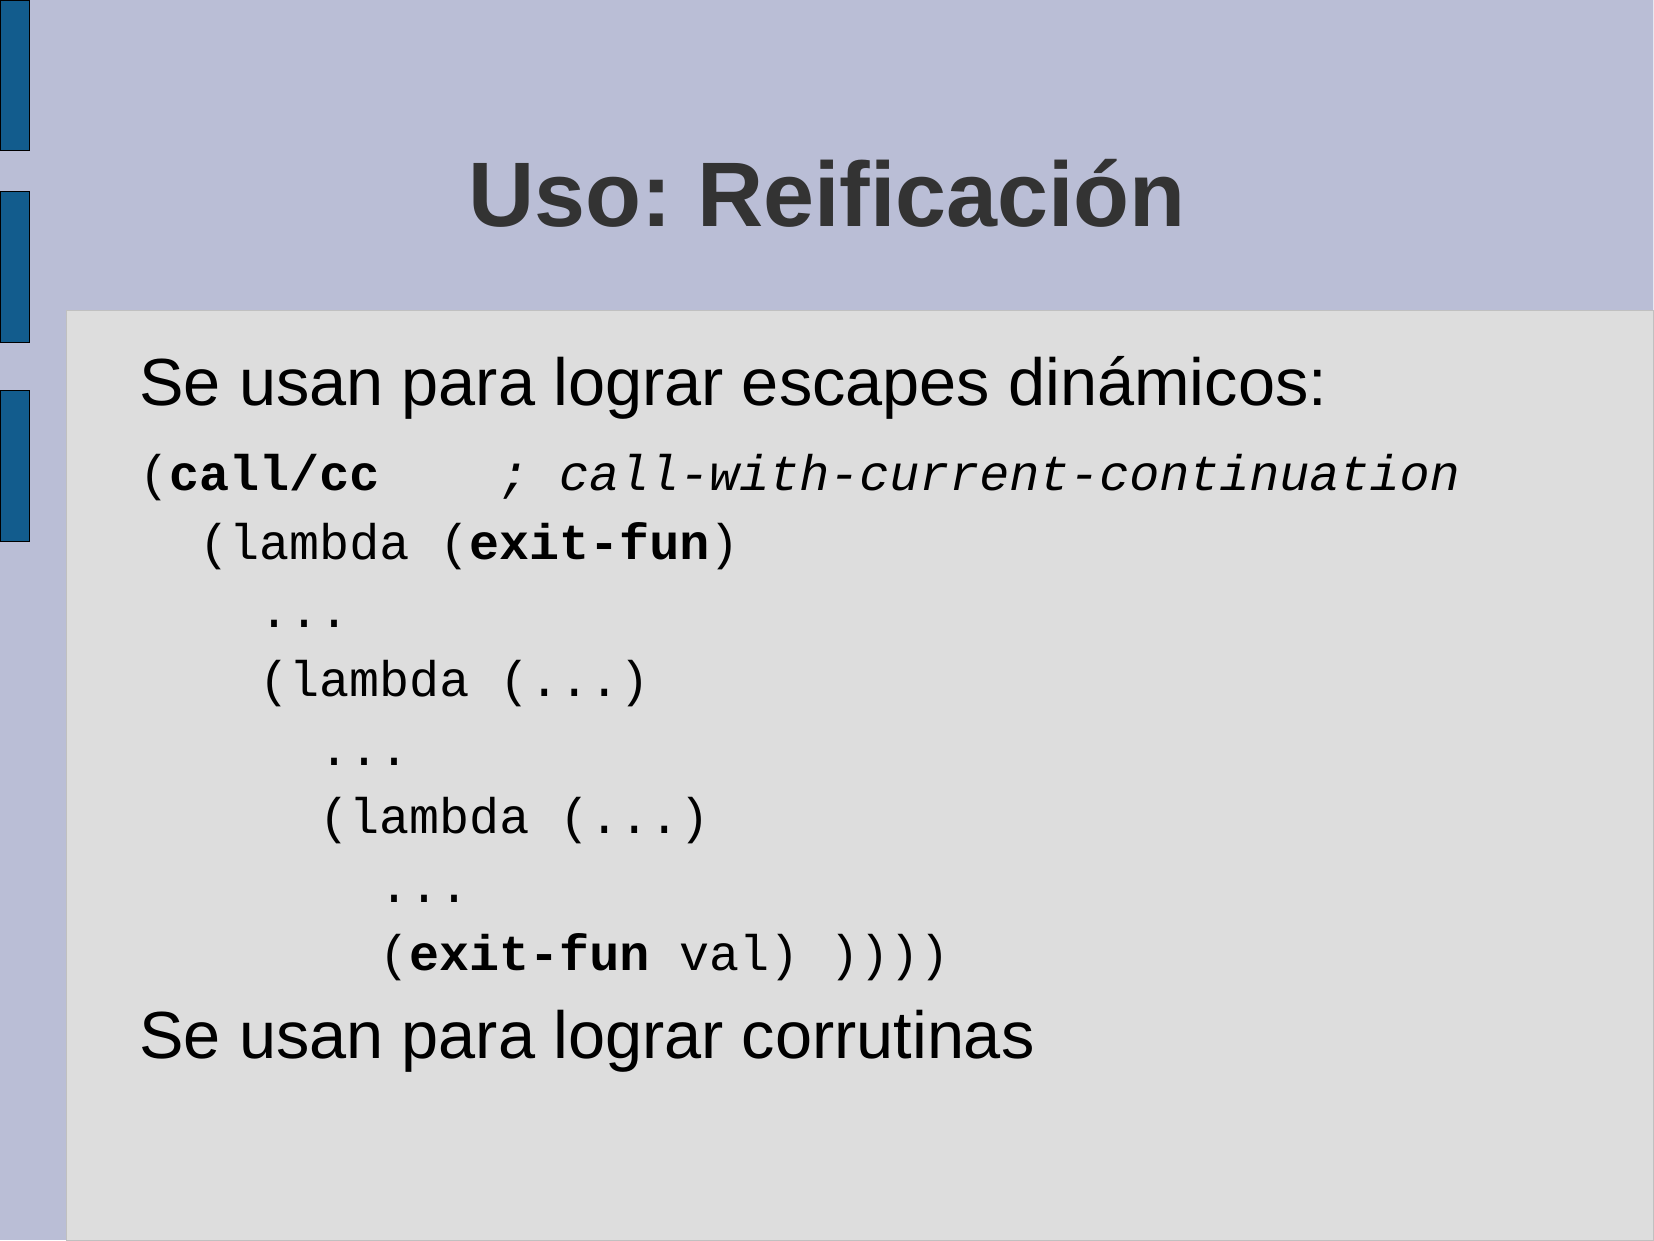

# Uso: Reificación
Se usan para lograr escapes dinámicos:
(call/cc ; call-with-current-continuation
 (lambda (exit-fun)
 ...
 (lambda (...)
 ...
 (lambda (...)
 ...
 (exit-fun val) ))))
Se usan para lograr corrutinas